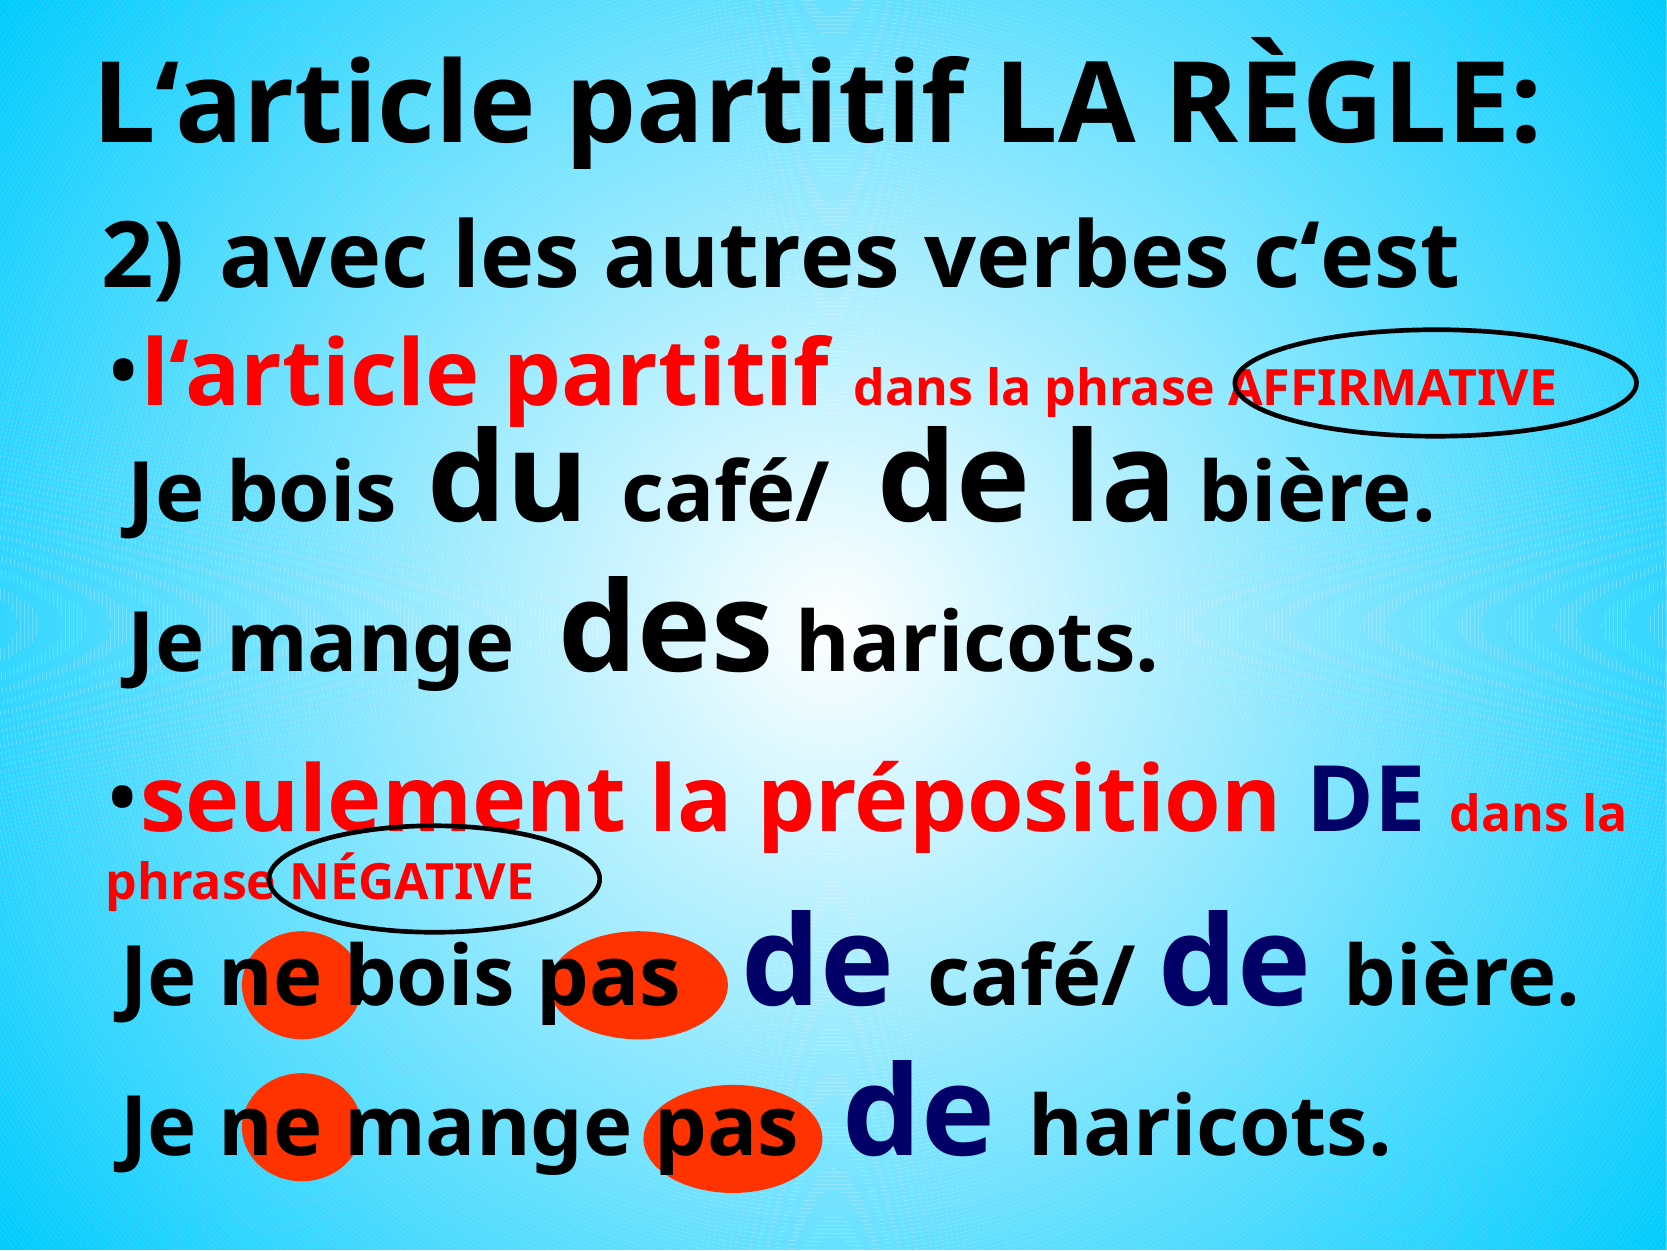

L‘article partitif LA RÈGLE:
# 2) avec les autres verbes c‘est
l‘article partitif dans la phrase AFFIRMATIVE
Je bois 	du café/ 	de la bière.
Je mange des haricots.
seulement la préposition DE dans la phrase NÉGATIVE
Je ne bois pas	 de café/ de bière.
Je ne mange pas de haricots.